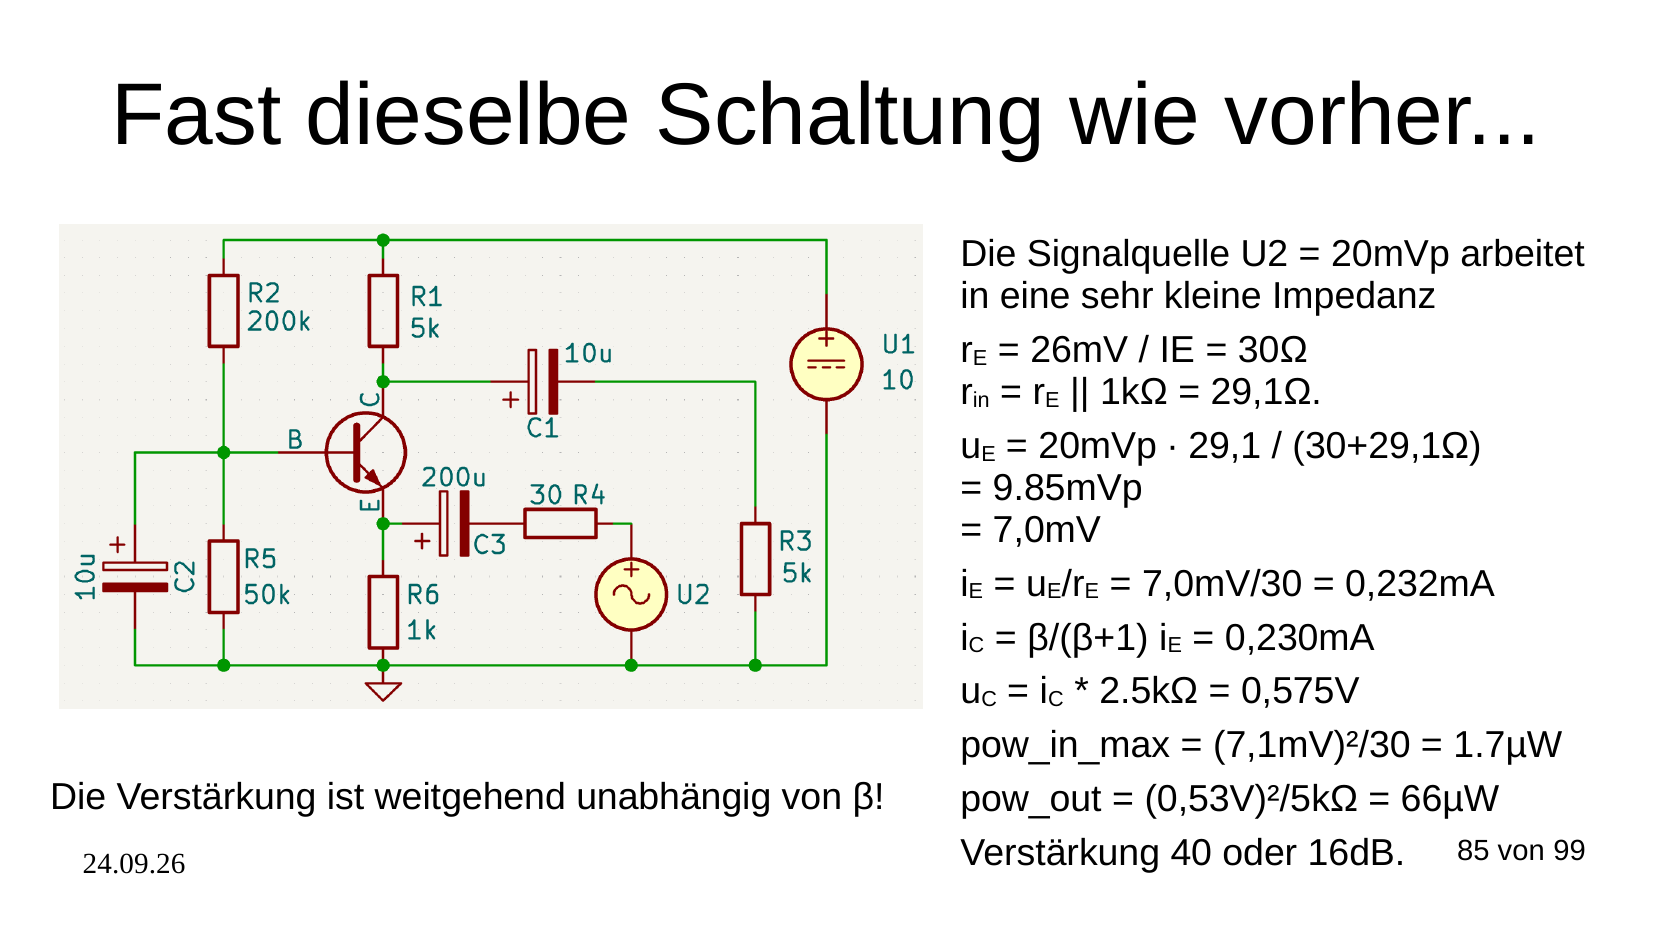

# Fast dieselbe Schaltung wie vorher...
Die Signalquelle U2 = 20mVp arbeitet in eine sehr kleine Impedanz
rE = 26mV / IE = 30Ω
rin = rE || 1kΩ = 29,1Ω.
uE = 20mVp ∙ 29,1 / (30+29,1Ω)
= 9.85mVp
= 7,0mV
iE = uE/rE = 7,0mV/30 = 0,232mA
iC = β/(β+1) iE = 0,230mA
uC = iC * 2.5kΩ = 0,575V
pow_in_max = (7,1mV)²/30 = 1.7µW
pow_out = (0,53V)²/5kΩ = 66µW
Verstärkung 40 oder 16dB.
Die Verstärkung ist weitgehend unabhängig von β!
85